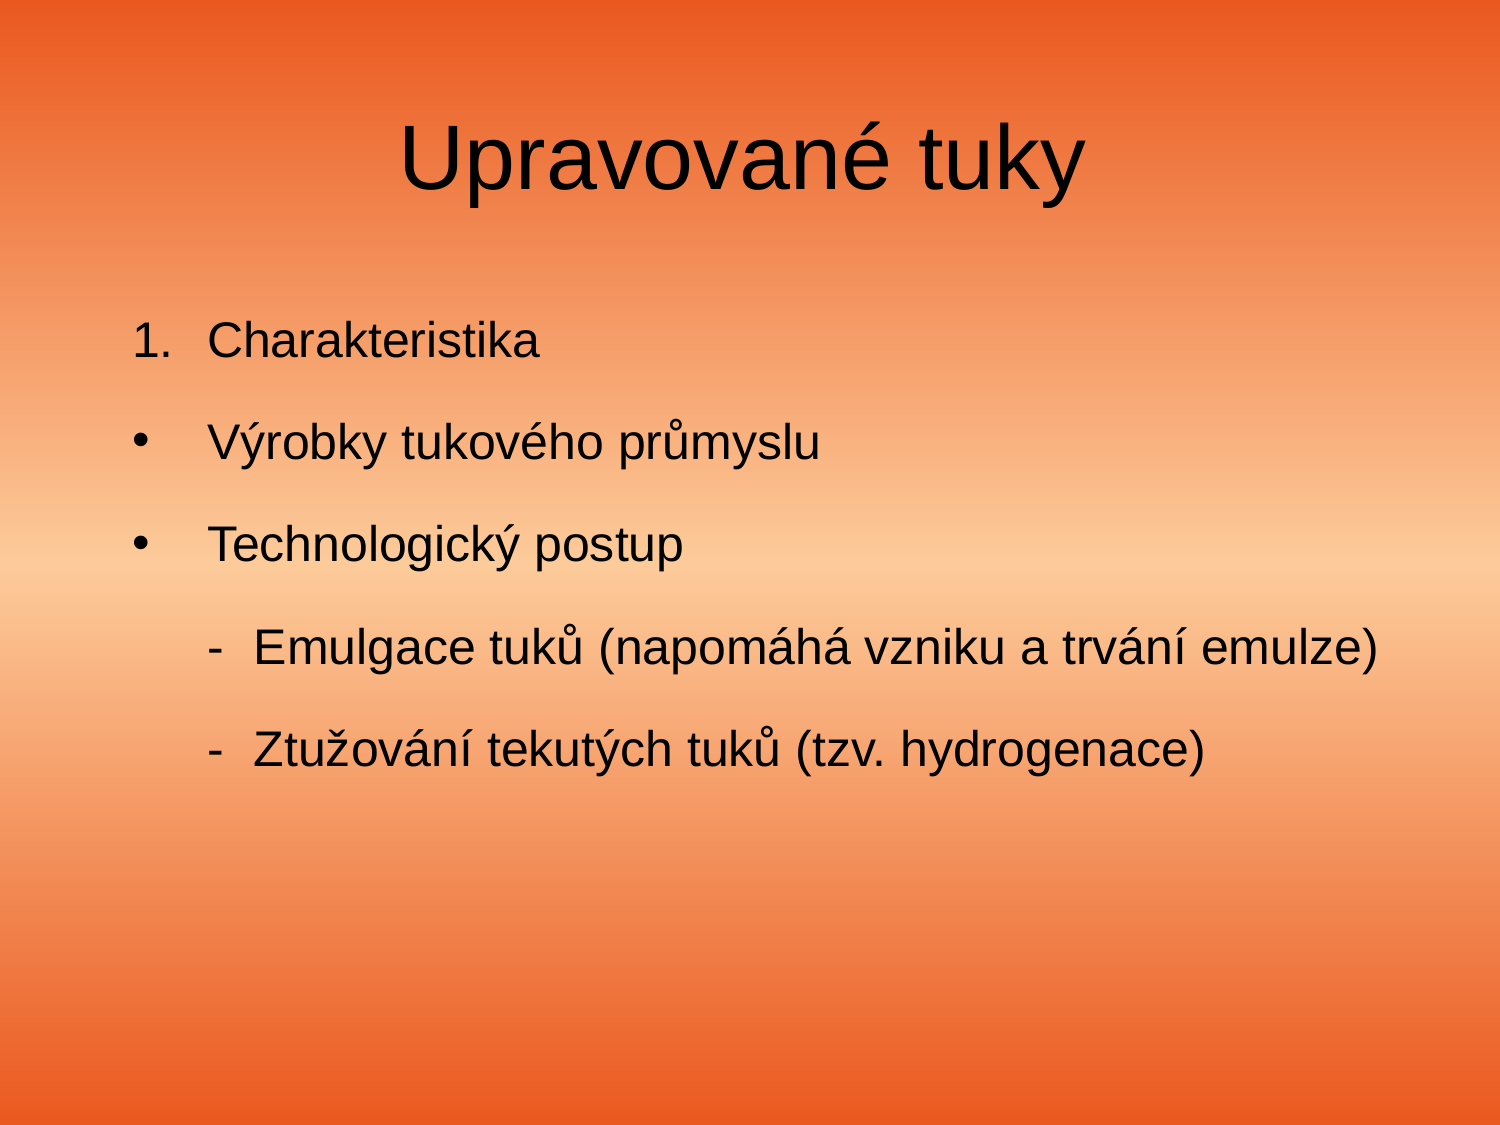

# Upravované tuky
Charakteristika
Výrobky tukového průmyslu
Technologický postup
-	Emulgace tuků (napomáhá vzniku a trvání emulze)
-	Ztužování tekutých tuků (tzv. hydrogenace)